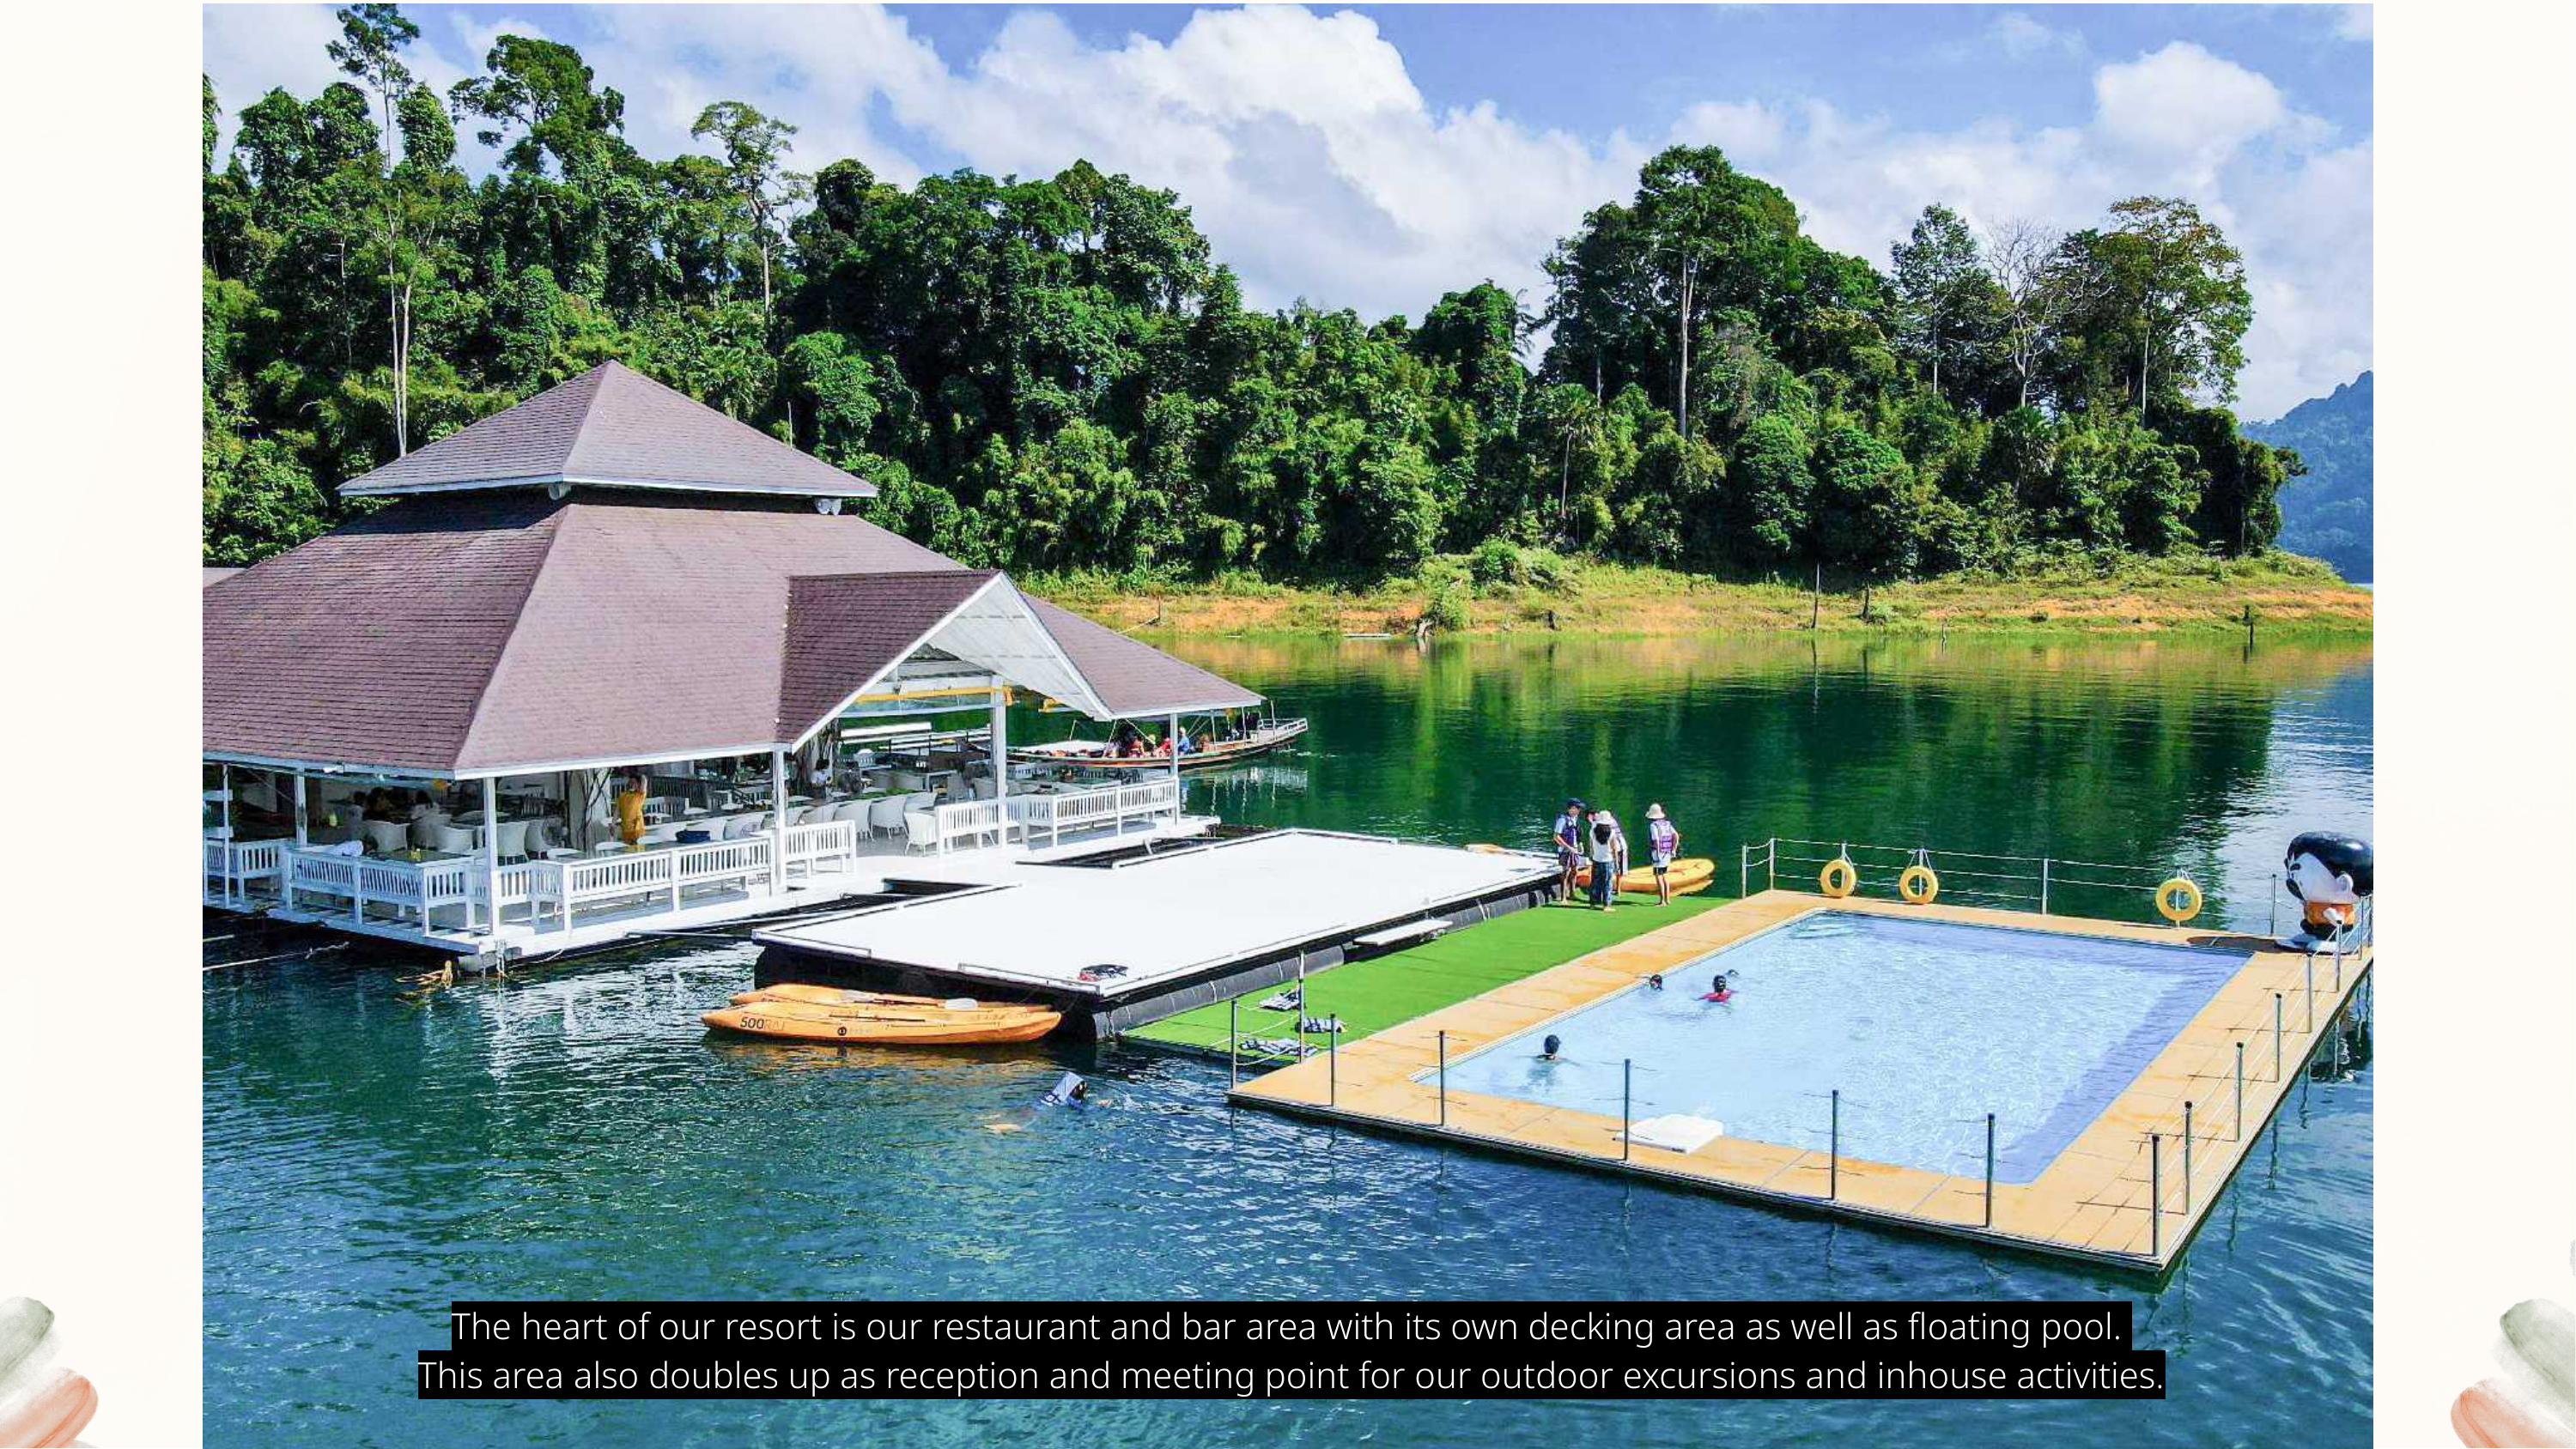

The heart of our resort is our restaurant and bar area with its own decking area as well as floating pool.
This area also doubles up as reception and meeting point for our outdoor excursions and inhouse activities.